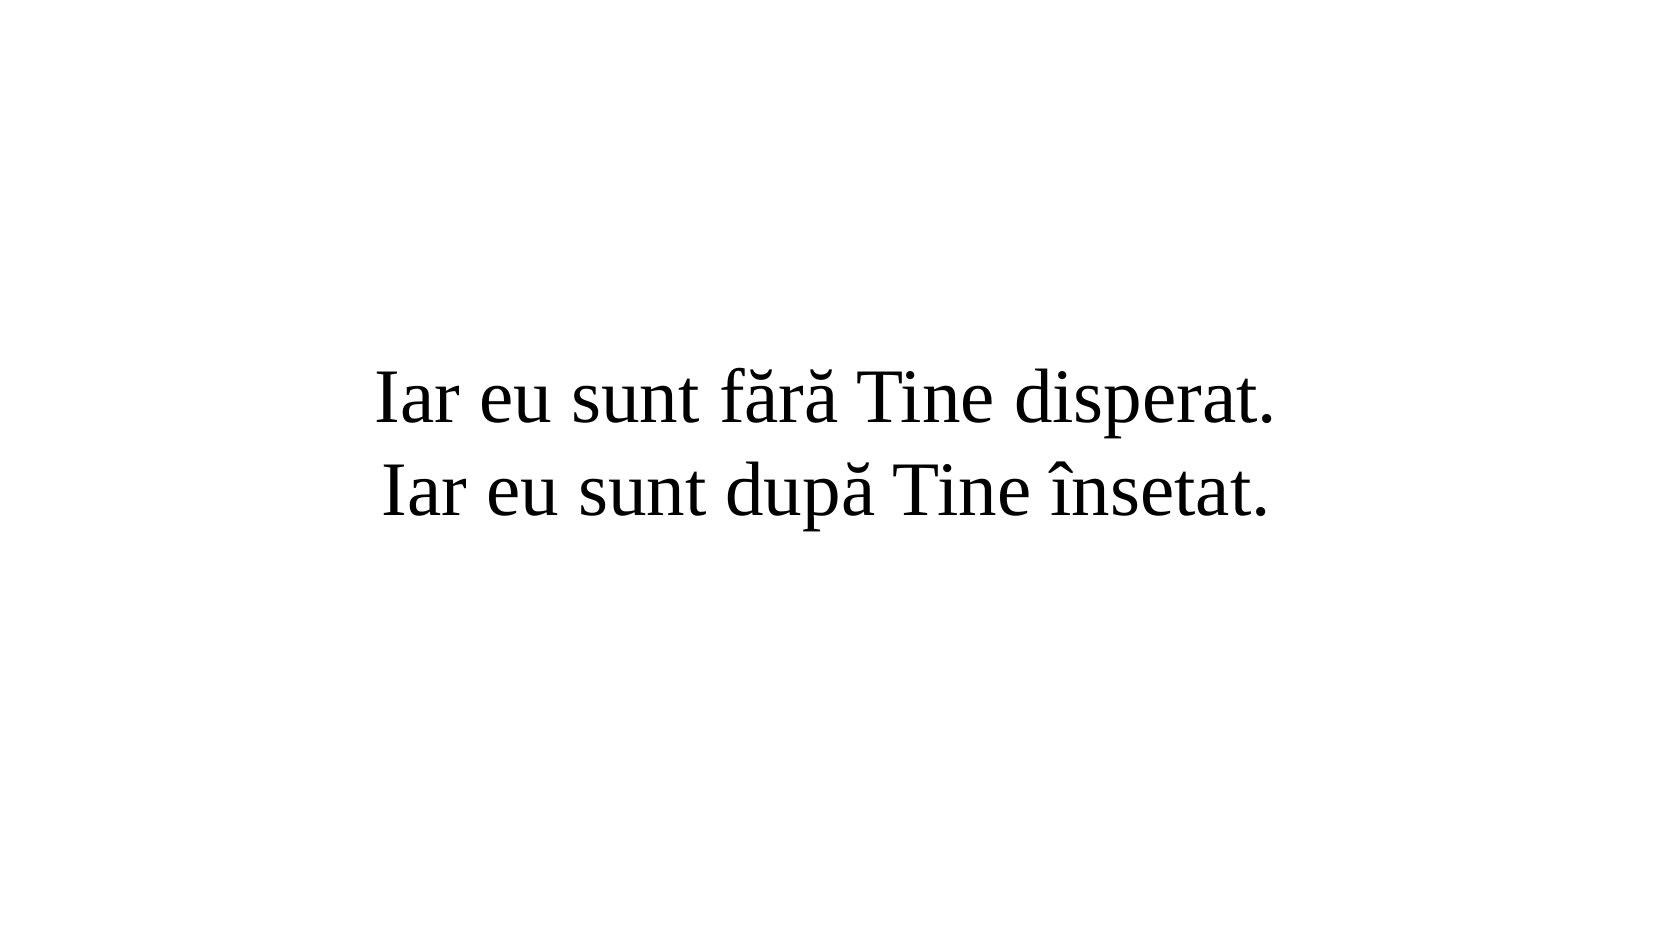

# Iar eu sunt fără Tine disperat.
Iar eu sunt după Tine însetat.